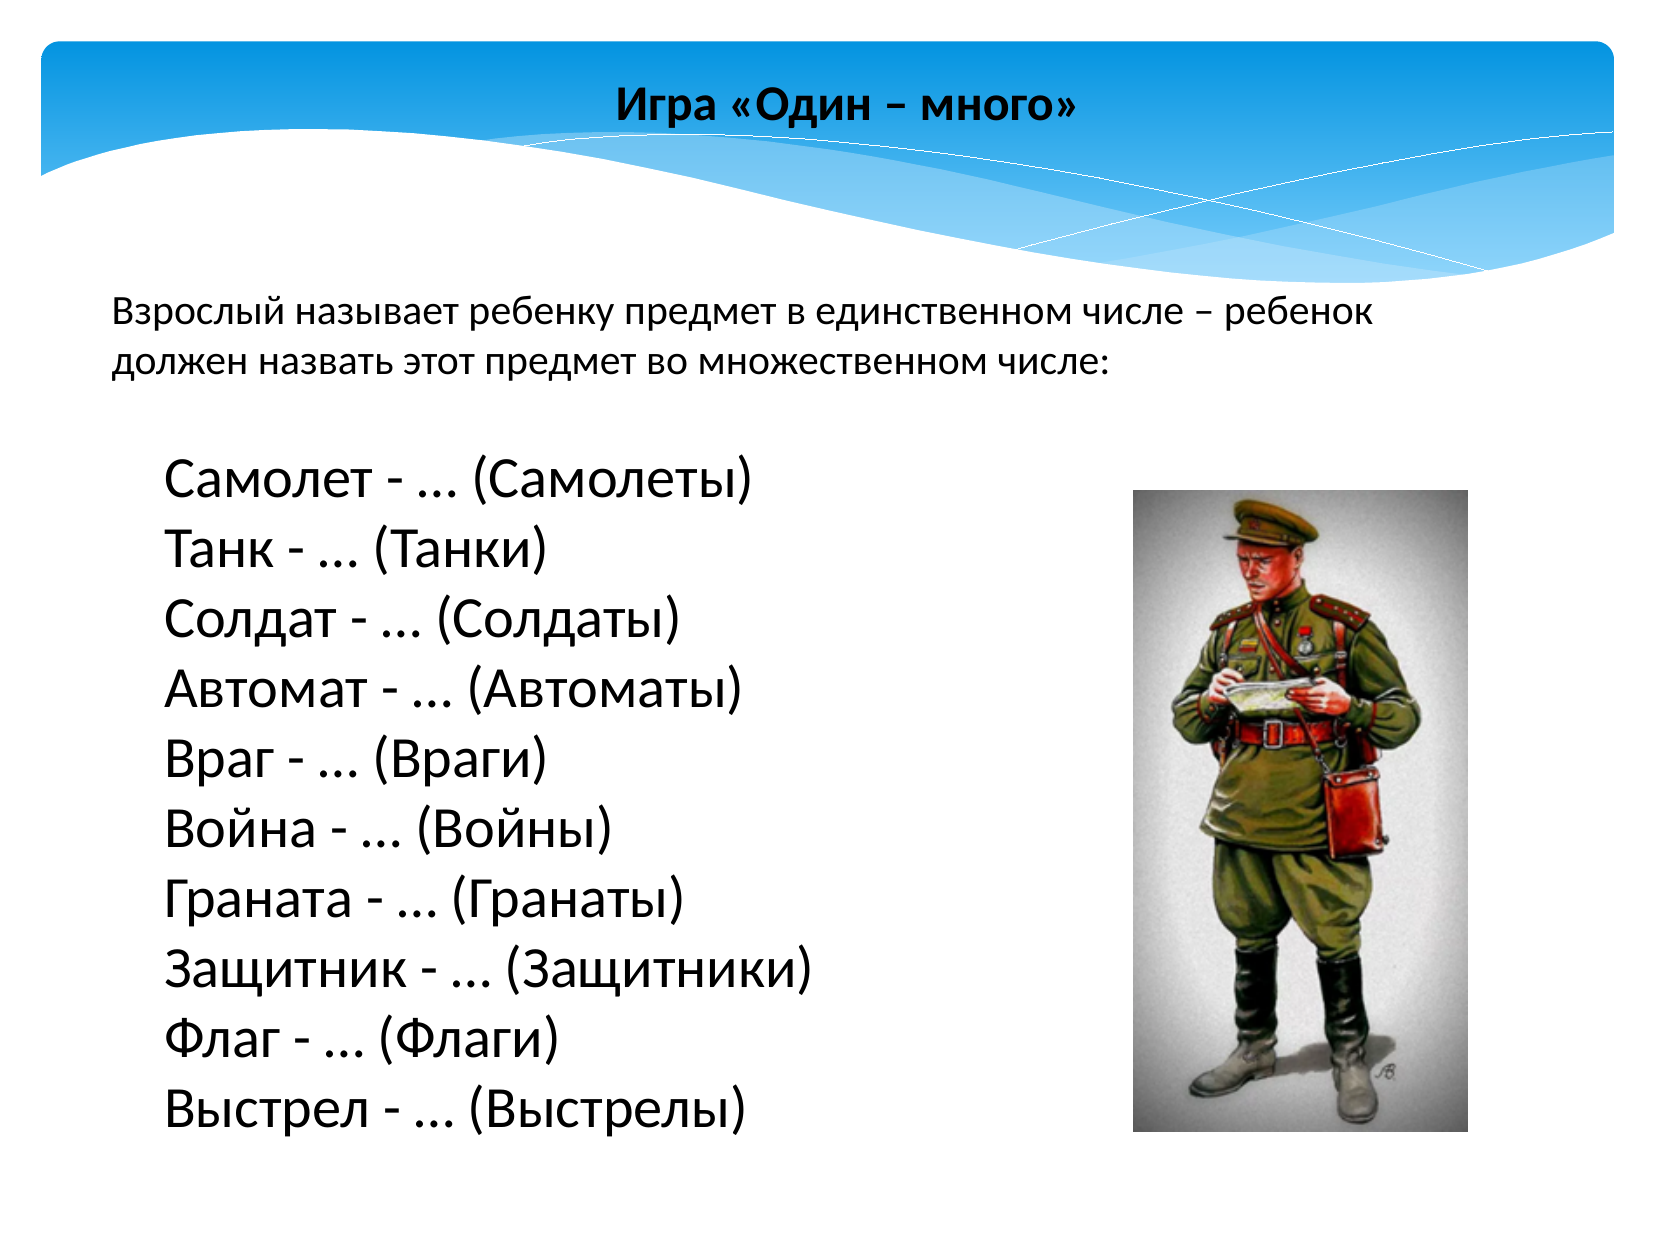

Игра «Один – много»
Взрослый называет ребенку предмет в единственном числе – ребенок должен назвать этот предмет во множественном числе:
Самолет - … (Самолеты)
Танк - … (Танки)
Солдат - … (Солдаты)
Автомат - … (Автоматы)
Враг - … (Враги)
Война - … (Войны)
Граната - … (Гранаты)
Защитник - … (Защитники)
Флаг - … (Флаги)
Выстрел - … (Выстрелы)